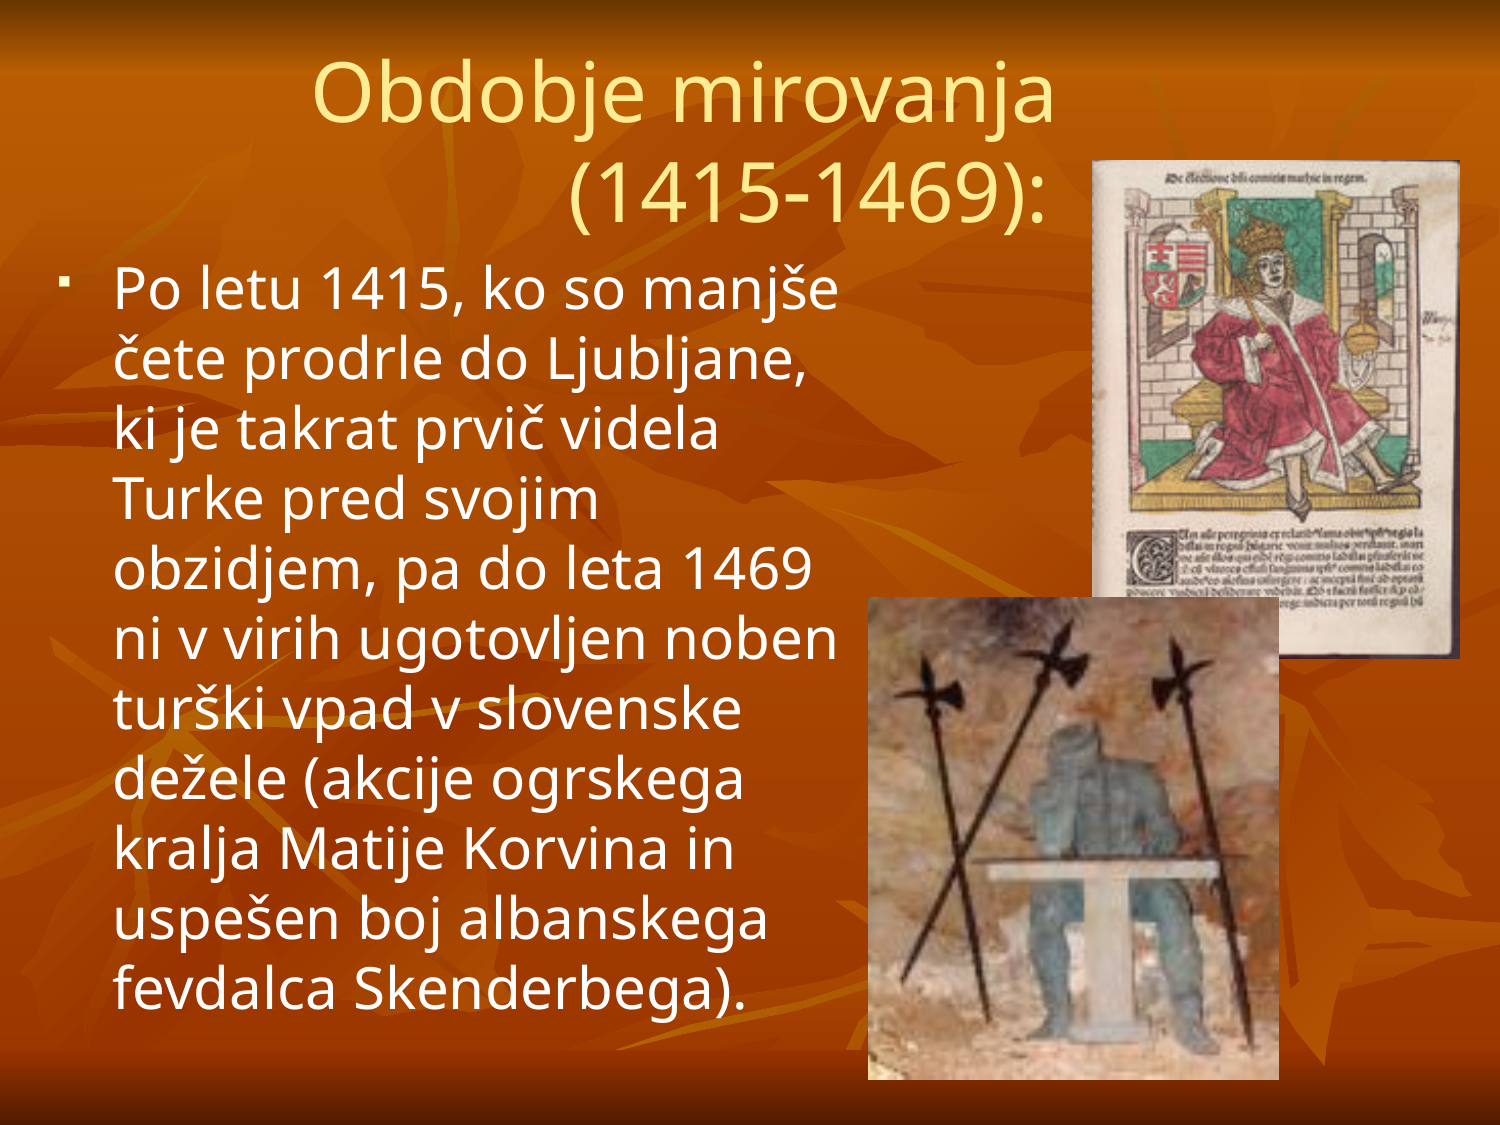

# Obdobje mirovanja (14151469):
Po letu 1415, ko so manjše čete prodrle do Ljubljane, ki je takrat prvič videla Turke pred svojim obzidjem, pa do leta 1469 ni v virih ugotovljen noben turški vpad v slovenske dežele (akcije ogrskega kralja Matije Korvina in uspešen boj albanskega fevdalca Skenderbega).